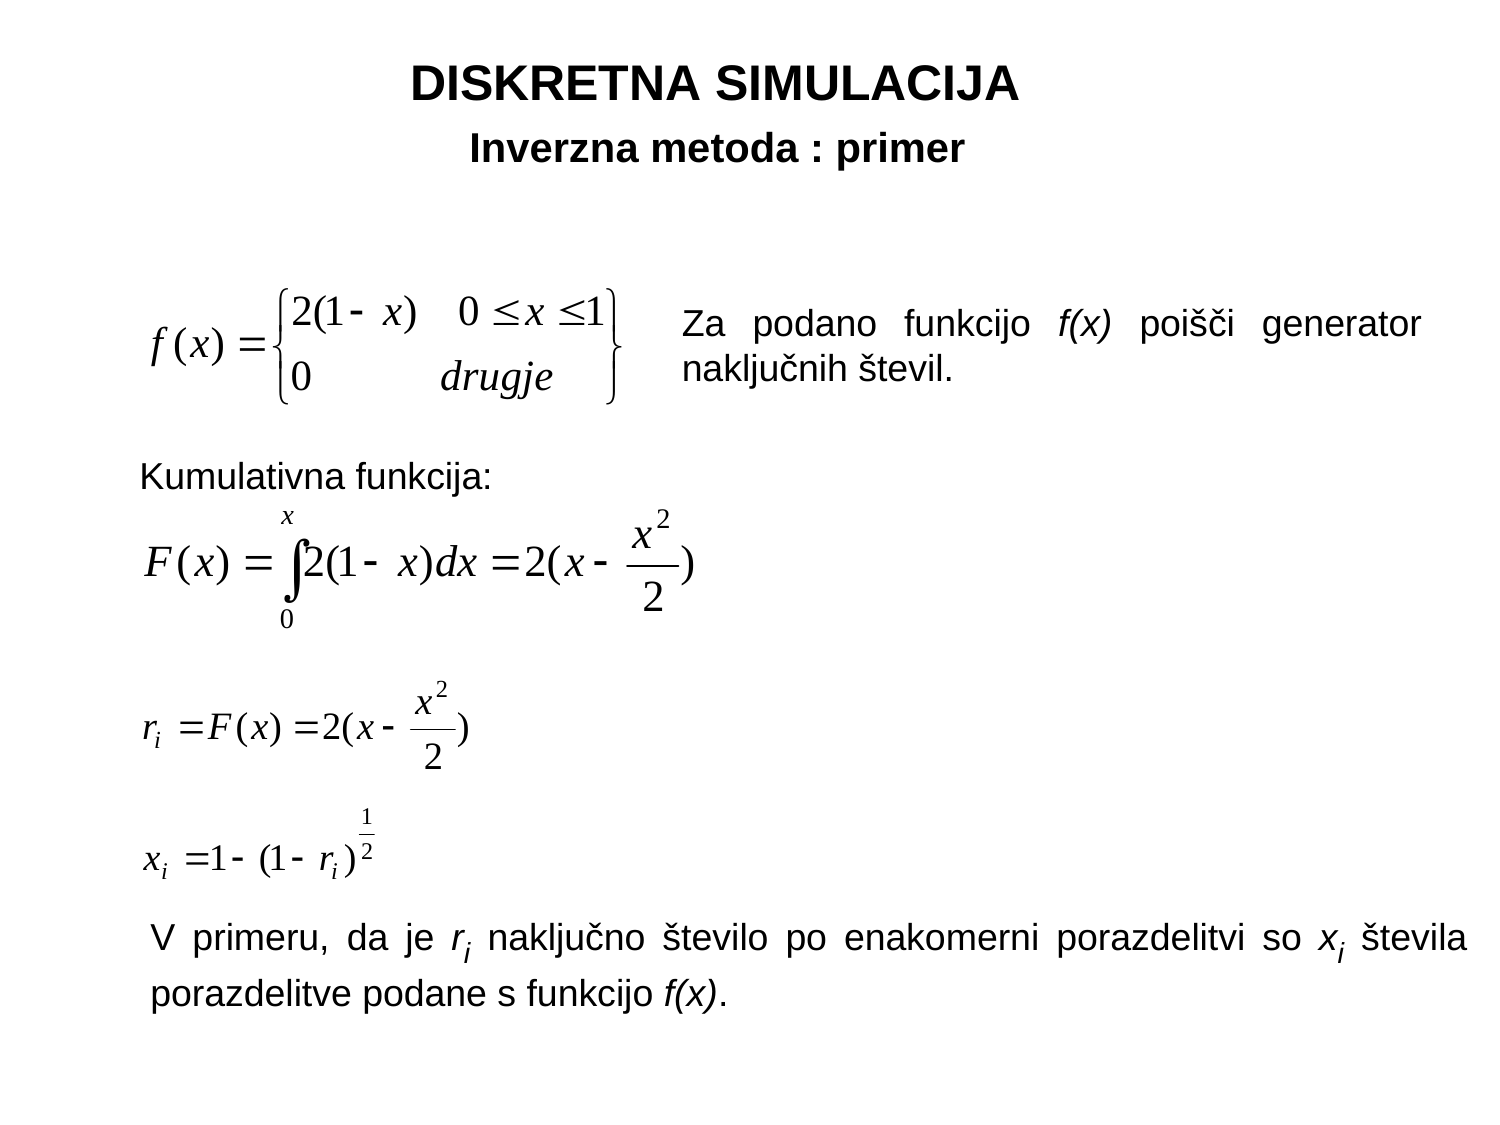

DISKRETNA SIMULACIJA
Inverzna metoda : primer
Za podano funkcijo f(x) poišči generator naključnih števil.
Kumulativna funkcija:
V primeru, da je ri naključno število po enakomerni porazdelitvi so xi števila porazdelitve podane s funkcijo f(x).